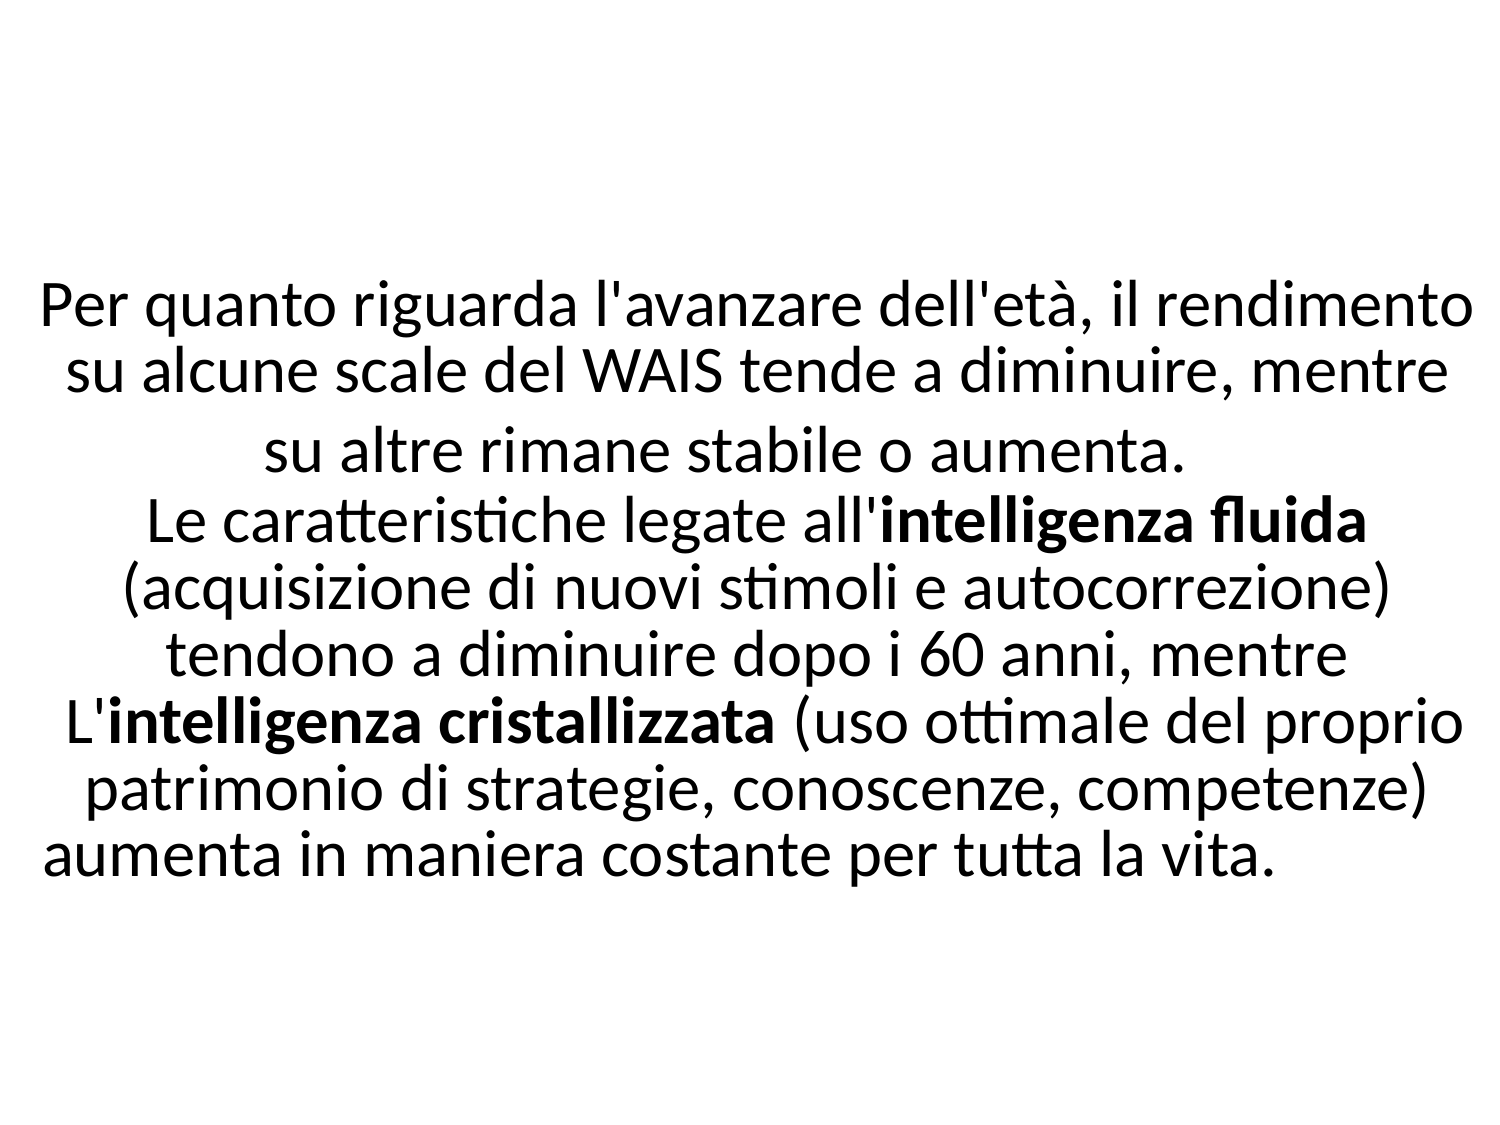

# Per quanto riguarda l'avanzare dell'età, il rendimento su alcune scale del WAIS tende a diminuire, mentre su altre rimane stabile o aumenta. Le caratteristiche legate all'intelligenza fluida (acquisizione di nuovi stimoli e autocorrezione) tendono a diminuire dopo i 60 anni, mentre L'intelligenza cristallizzata (uso ottimale del proprio patrimonio di strategie, conoscenze, competenze) aumenta in maniera costante per tutta la vita.